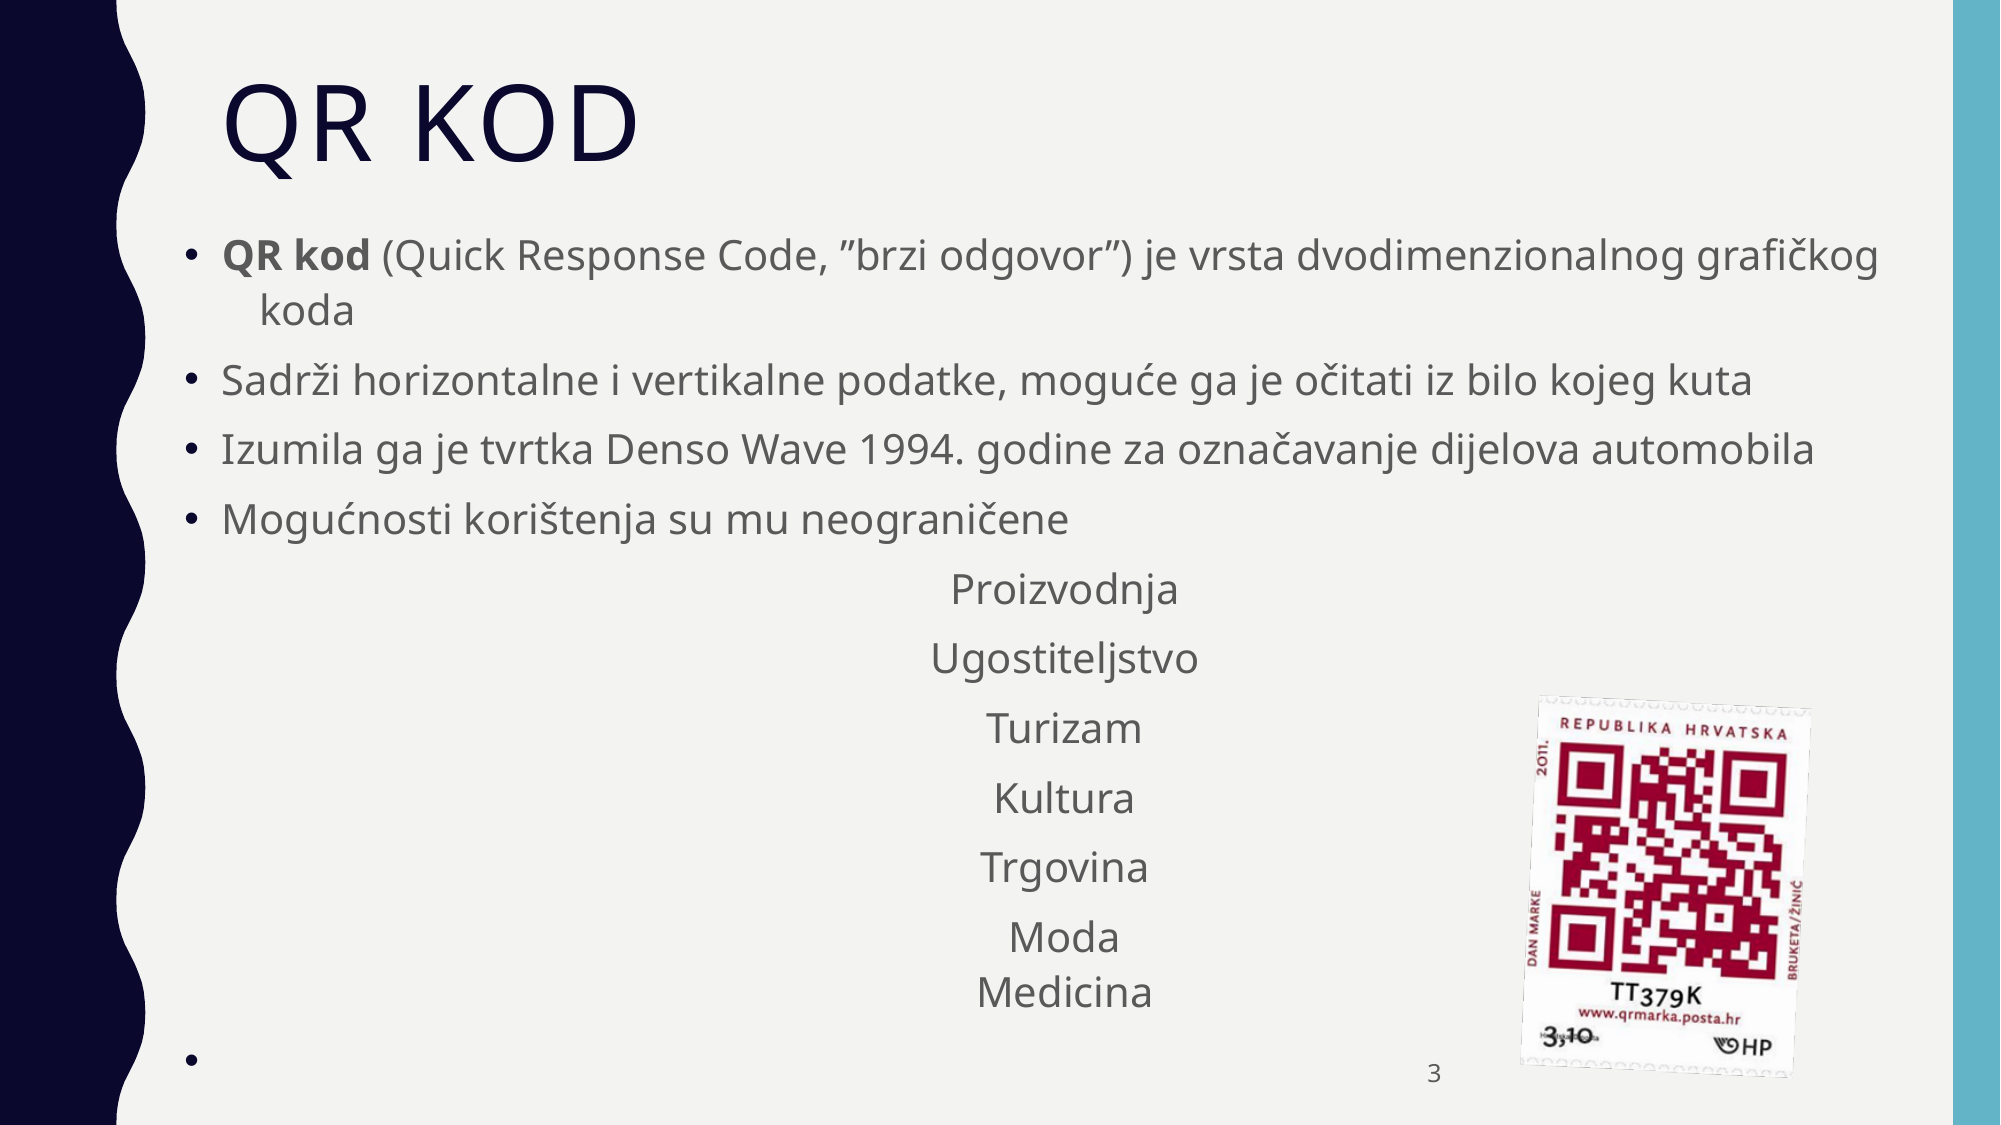

# QR kod
QR kod (Quick Response Code, ”brzi odgovor”) je vrsta dvodimenzionalnog grafičkog koda
Sadrži horizontalne i vertikalne podatke, moguće ga je očitati iz bilo kojeg kuta
Izumila ga je tvrtka Denso Wave 1994. godine za označavanje dijelova automobila
Mogućnosti korištenja su mu neograničene
Proizvodnja
Ugostiteljstvo
Turizam
Kultura
Trgovina
Moda
Medicina
3